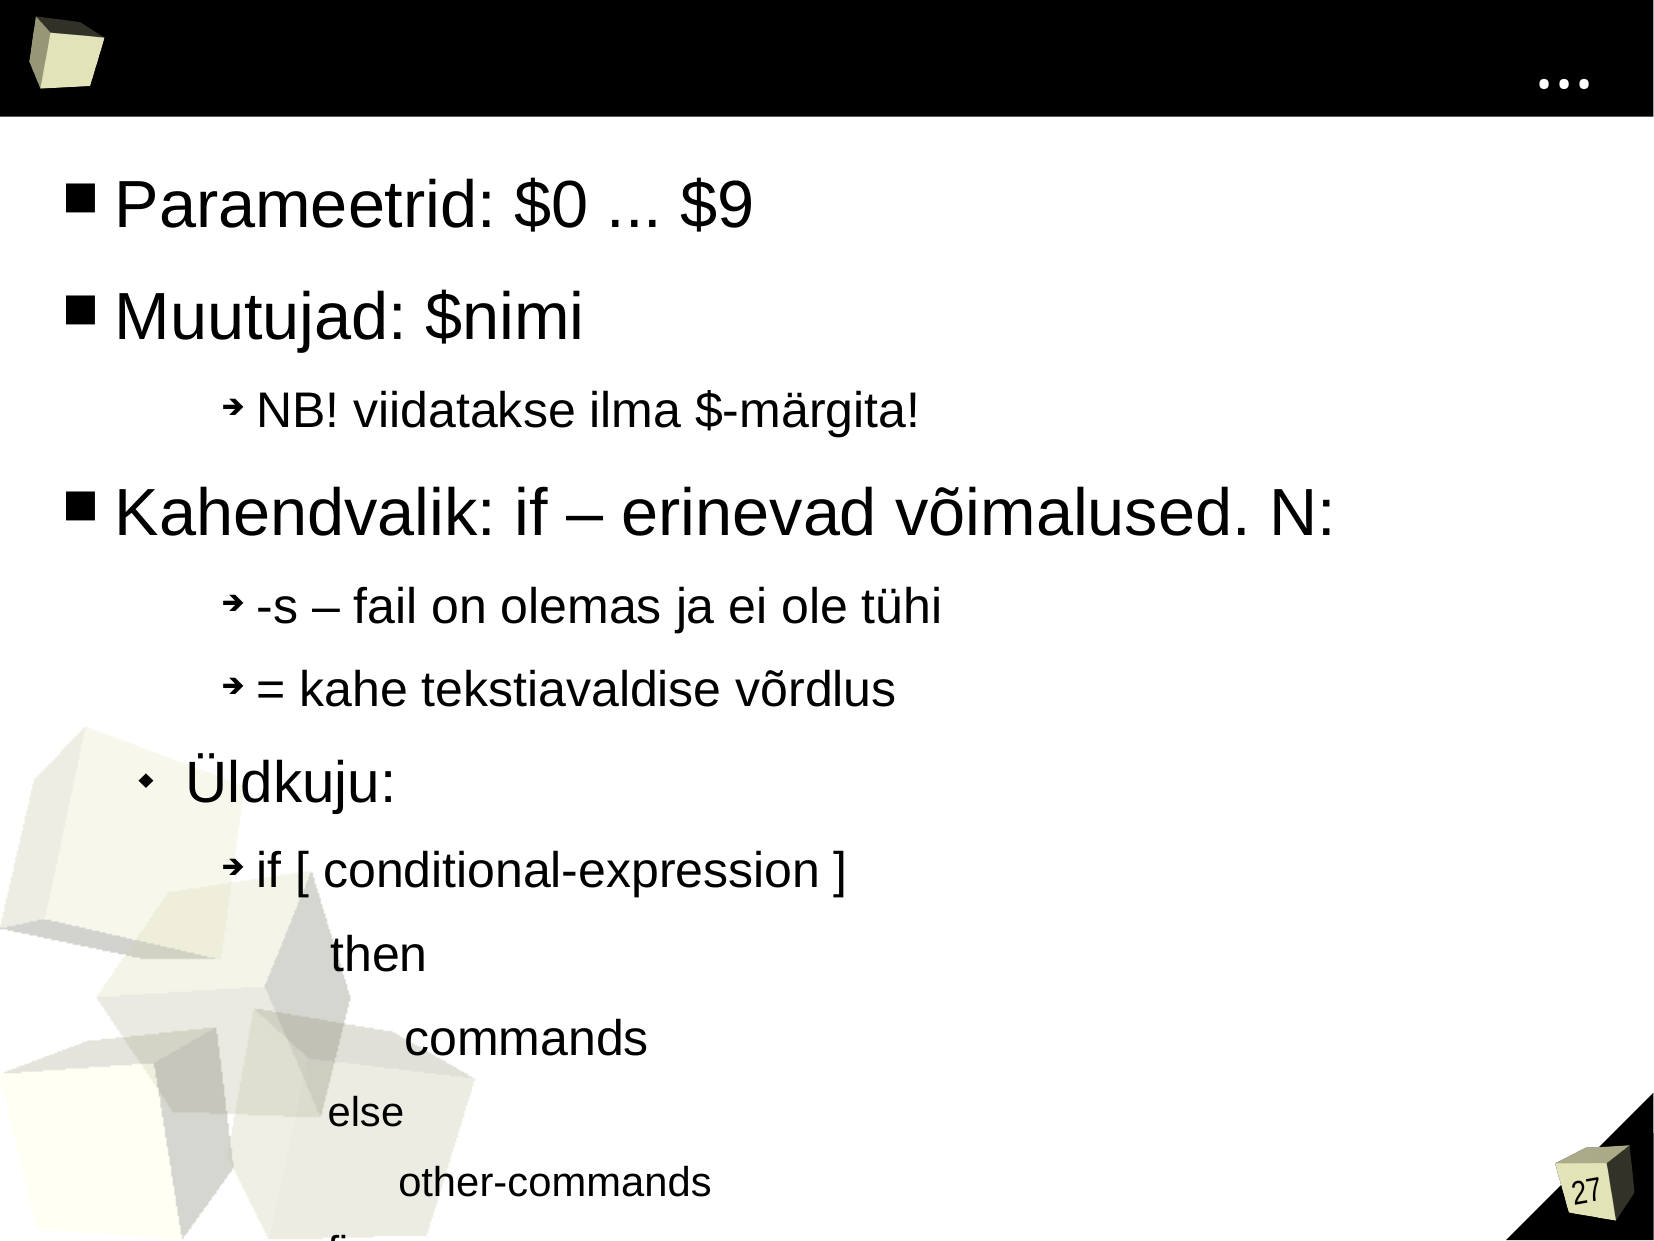

# ...
Parameetrid: $0 ... $9
Muutujad: $nimi
NB! viidatakse ilma $-märgita!
Kahendvalik: if – erinevad võimalused. N:
-s – fail on olemas ja ei ole tühi
= kahe tekstiavaldise võrdlus
Üldkuju:
if [ conditional-expression ]
	then
		commands
else
other-commands
fi